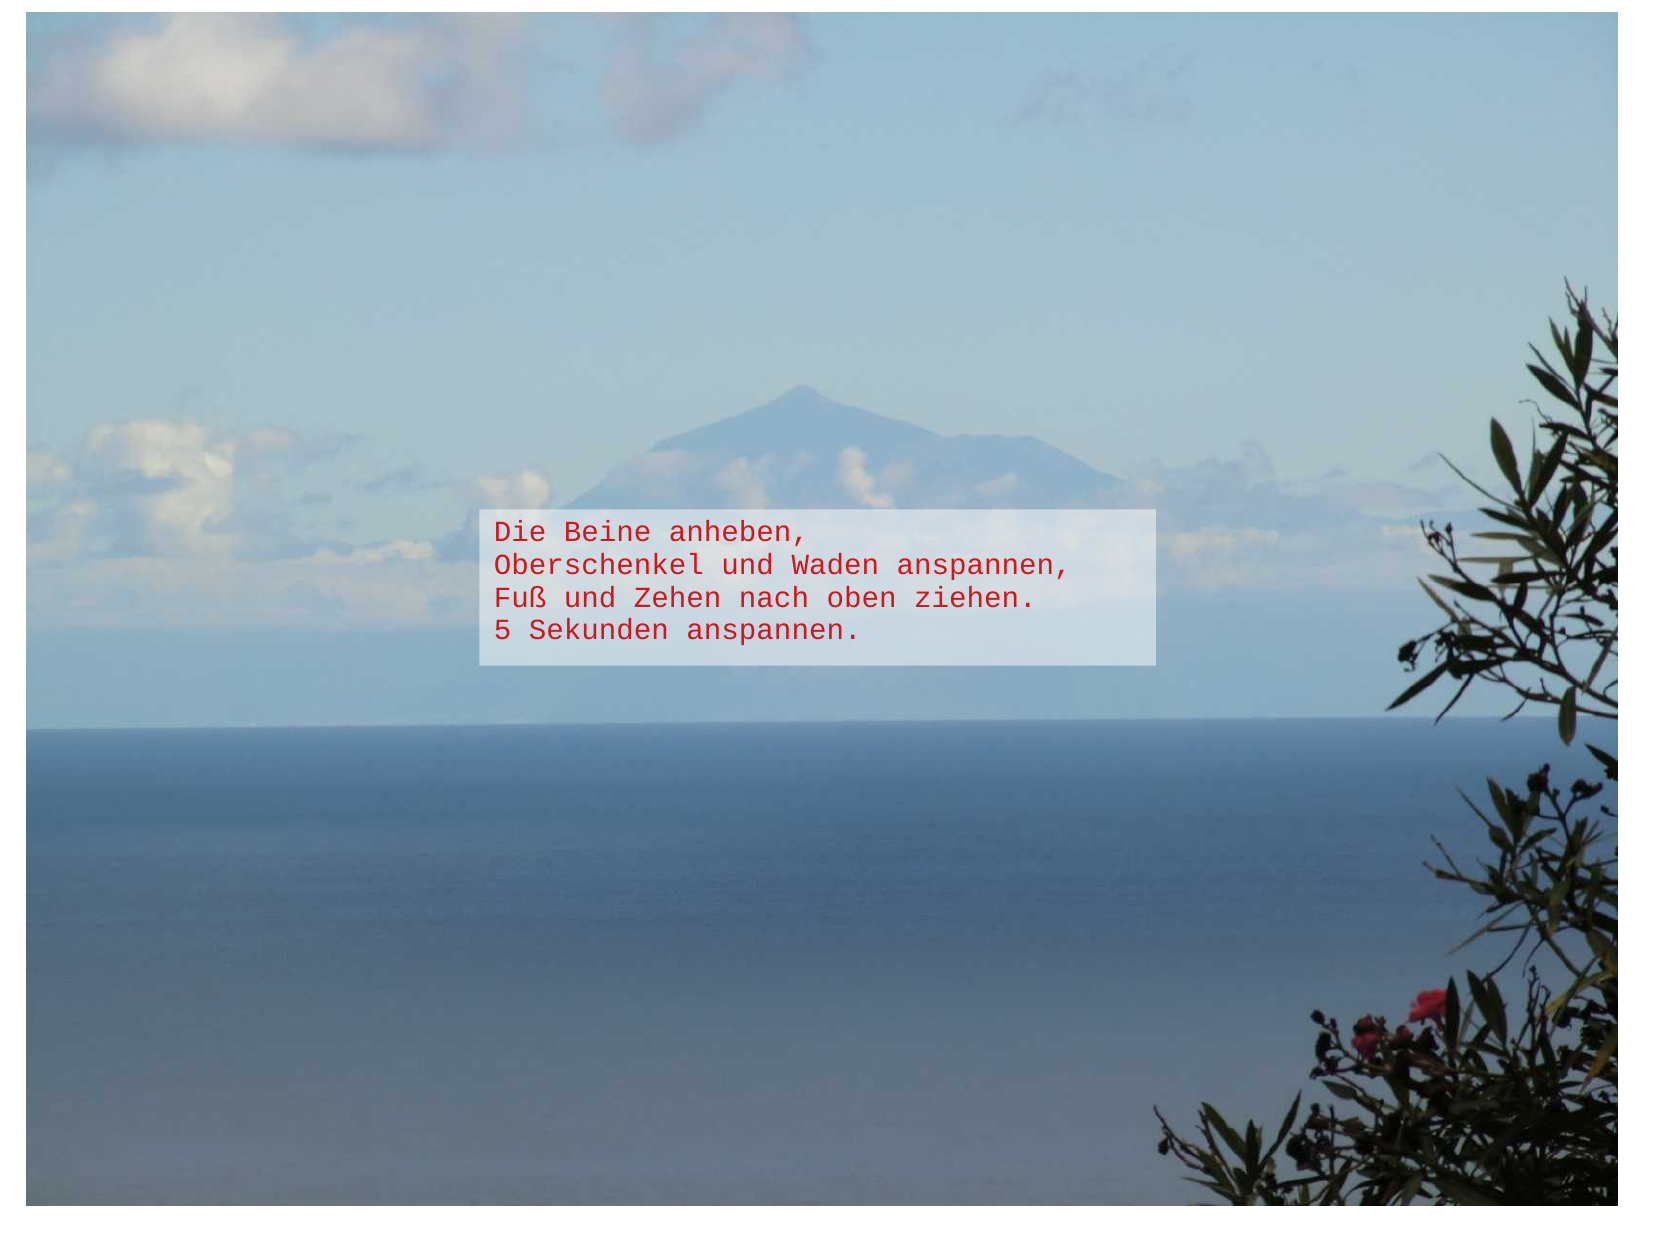

Die Beine anheben,
Oberschenkel und Waden anspannen,
Fuß und Zehen nach oben ziehen.
5 Sekunden anspannen.